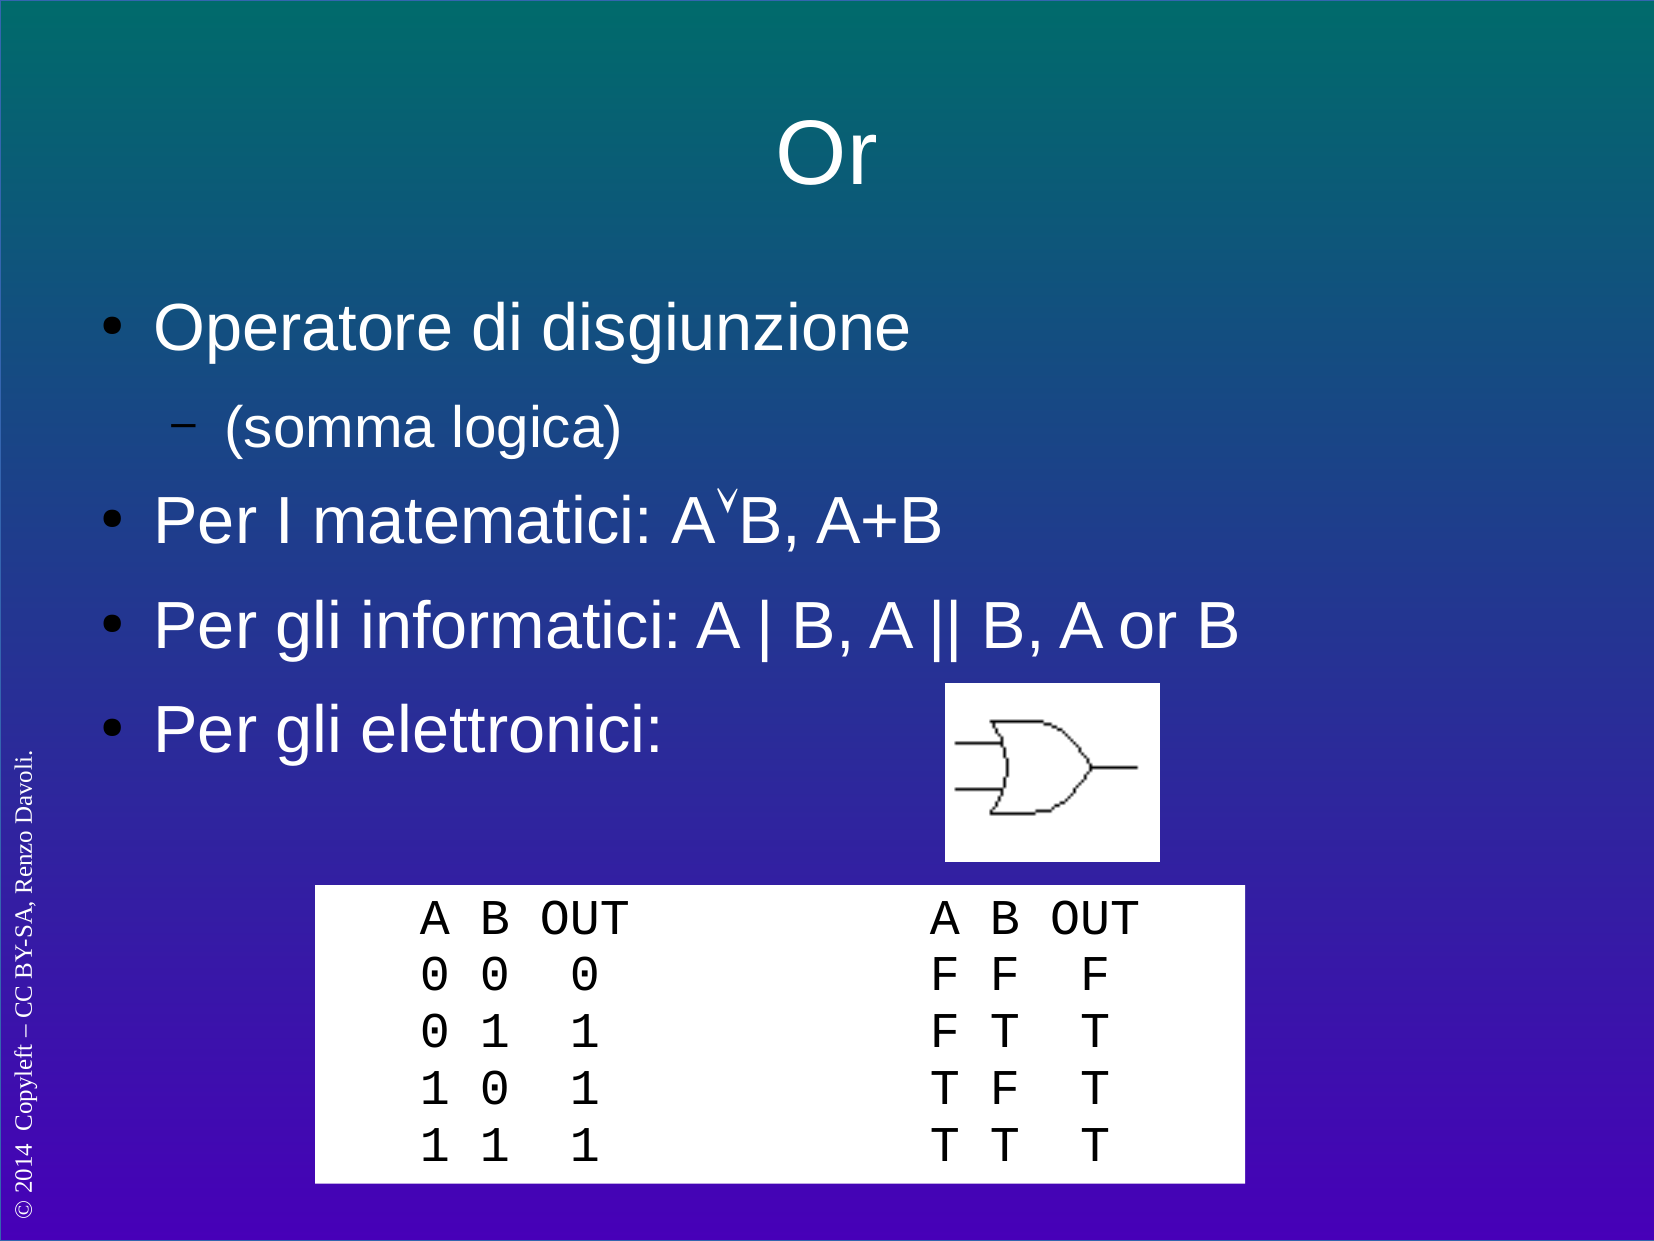

# Or
Operatore di disgiunzione
(somma logica)
Per I matematici: AÚB, A+B
Per gli informatici: A | B, A || B, A or B
Per gli elettronici:
 A B OUT A B OUT
 0 0 0 F F F
 0 1 1 F T T
 1 0 1 T F T
 1 1 1 T T T